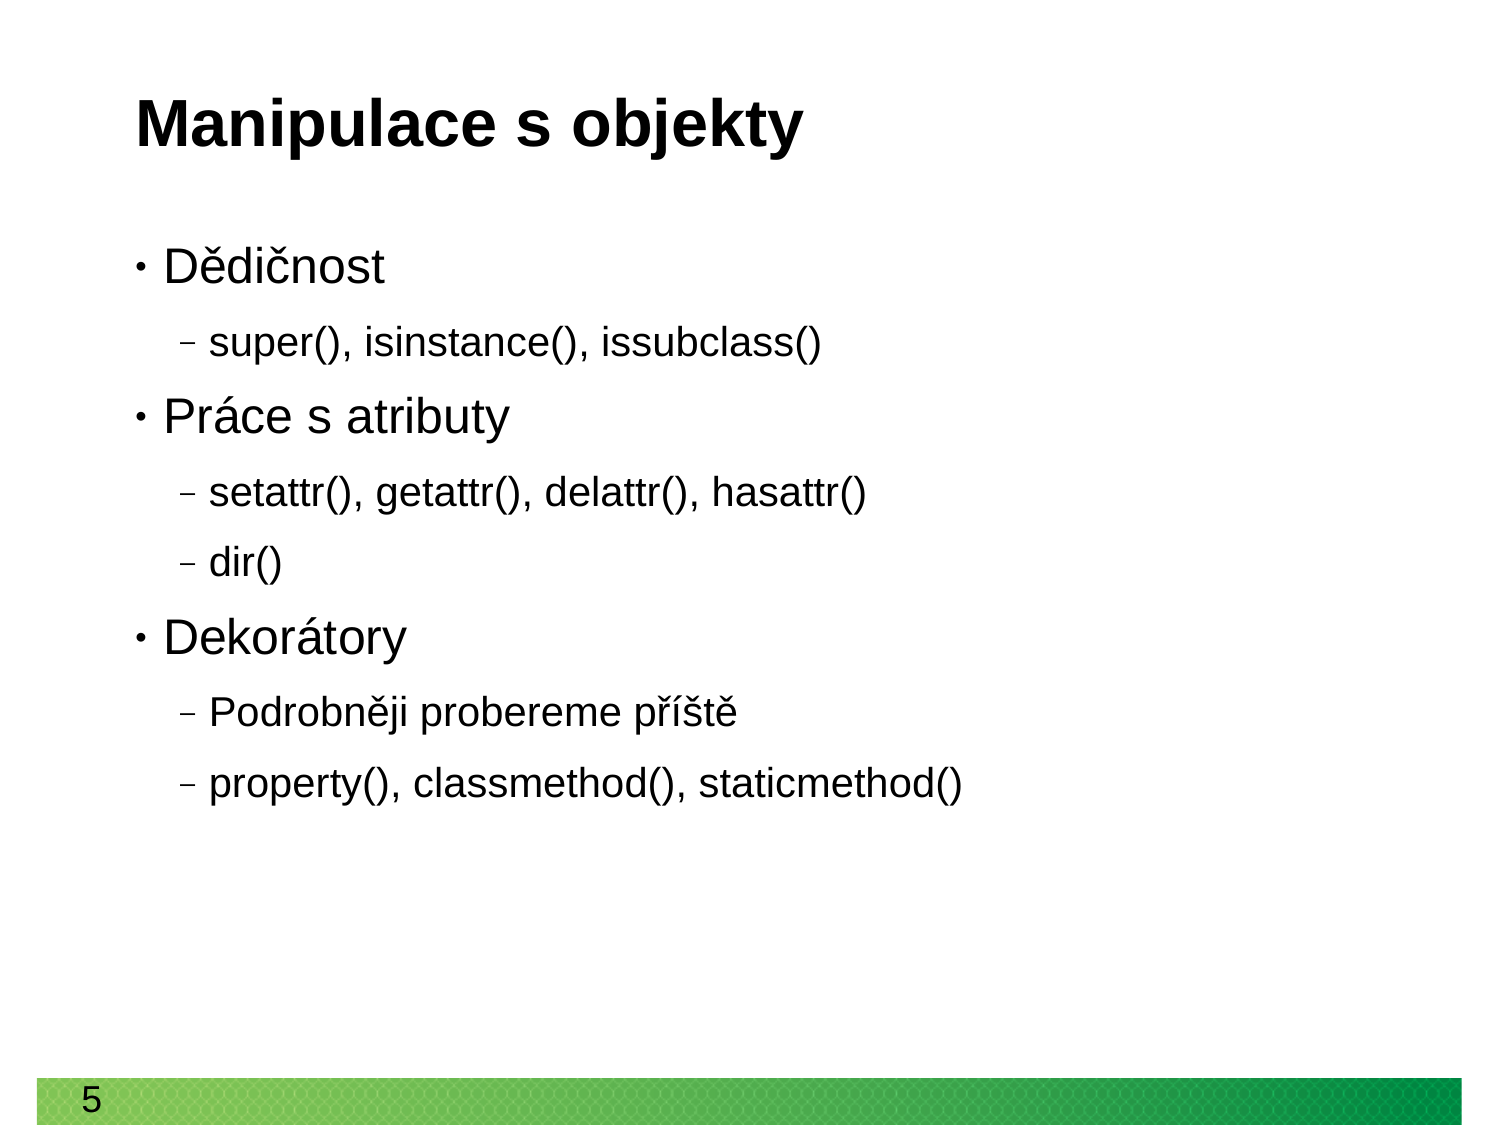

# Manipulace s objekty
Dědičnost
super(), isinstance(), issubclass()
Práce s atributy
setattr(), getattr(), delattr(), hasattr()
dir()
Dekorátory
Podrobněji probereme příště
property(), classmethod(), staticmethod()